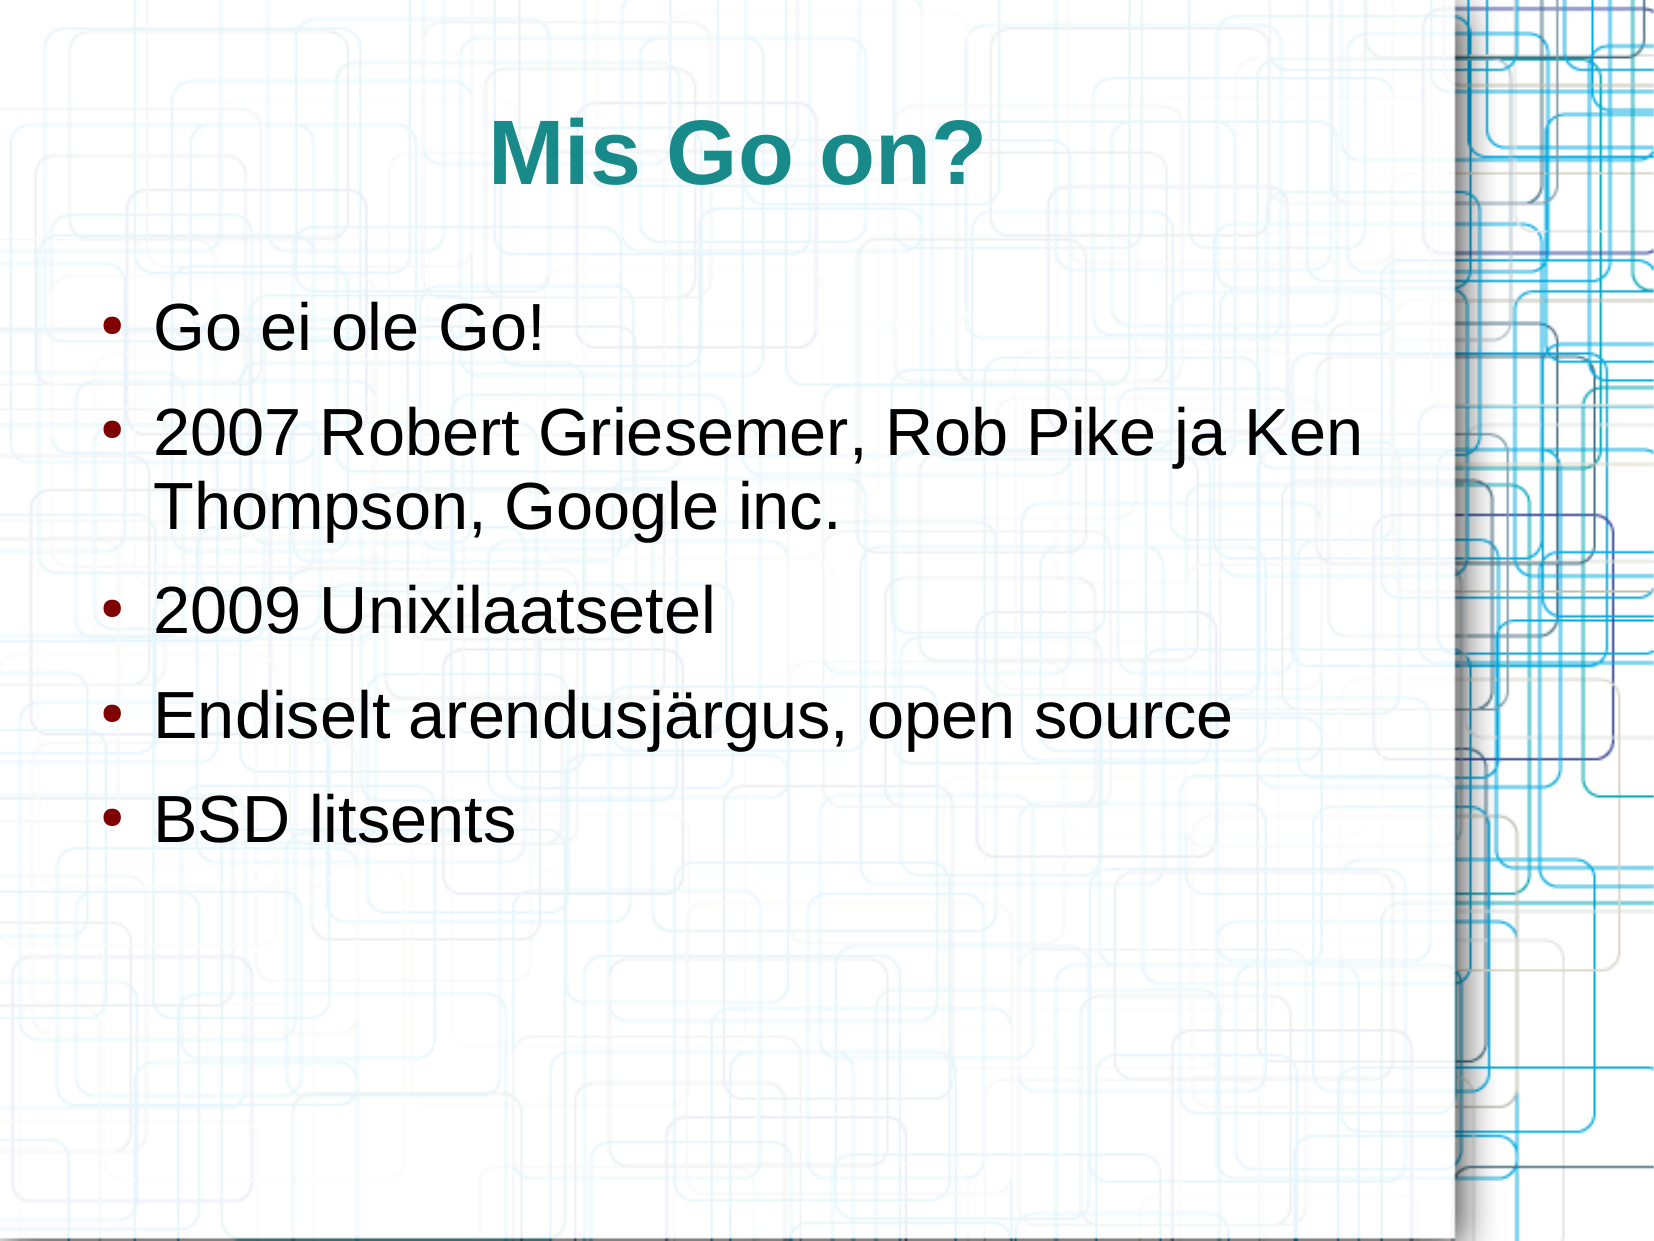

# Mis Go on?
Go ei ole Go!
2007 Robert Griesemer, Rob Pike ja Ken Thompson, Google inc.
2009 Unixilaatsetel
Endiselt arendusjärgus, open source
BSD litsents